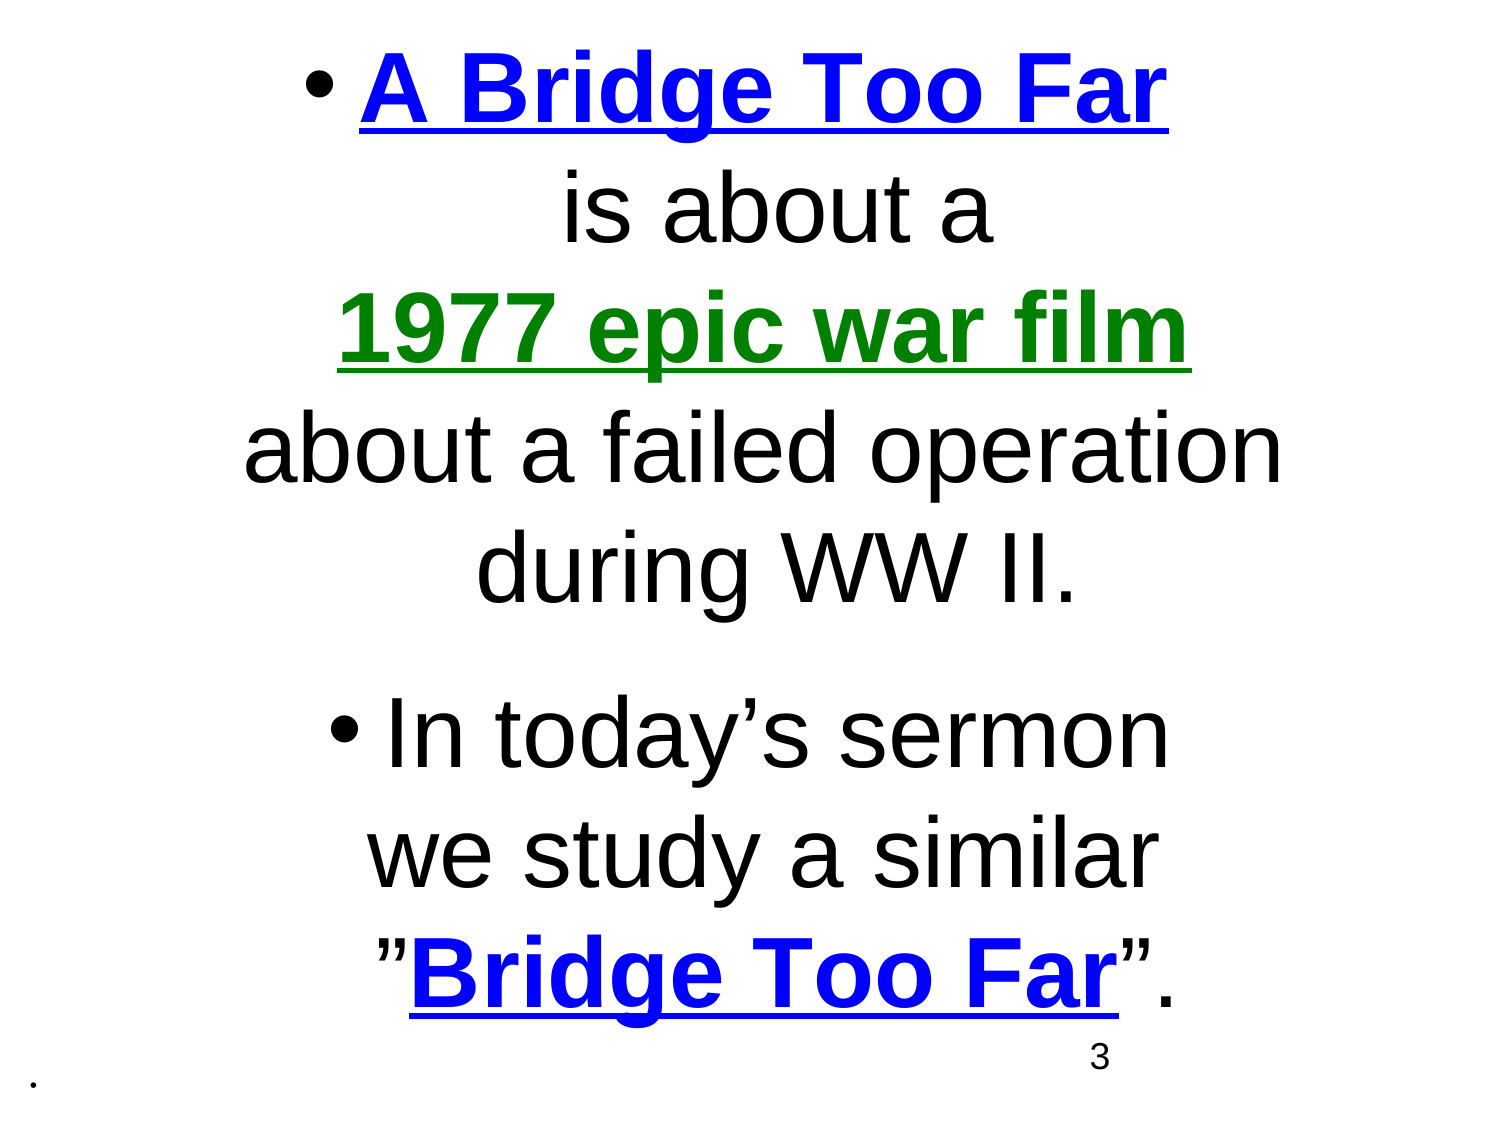

# A Bridge Too Far  is about a 1977 epic war film about a failed operation during WW II.
In today’s sermon
we study a similar
”Bridge Too Far”.
3